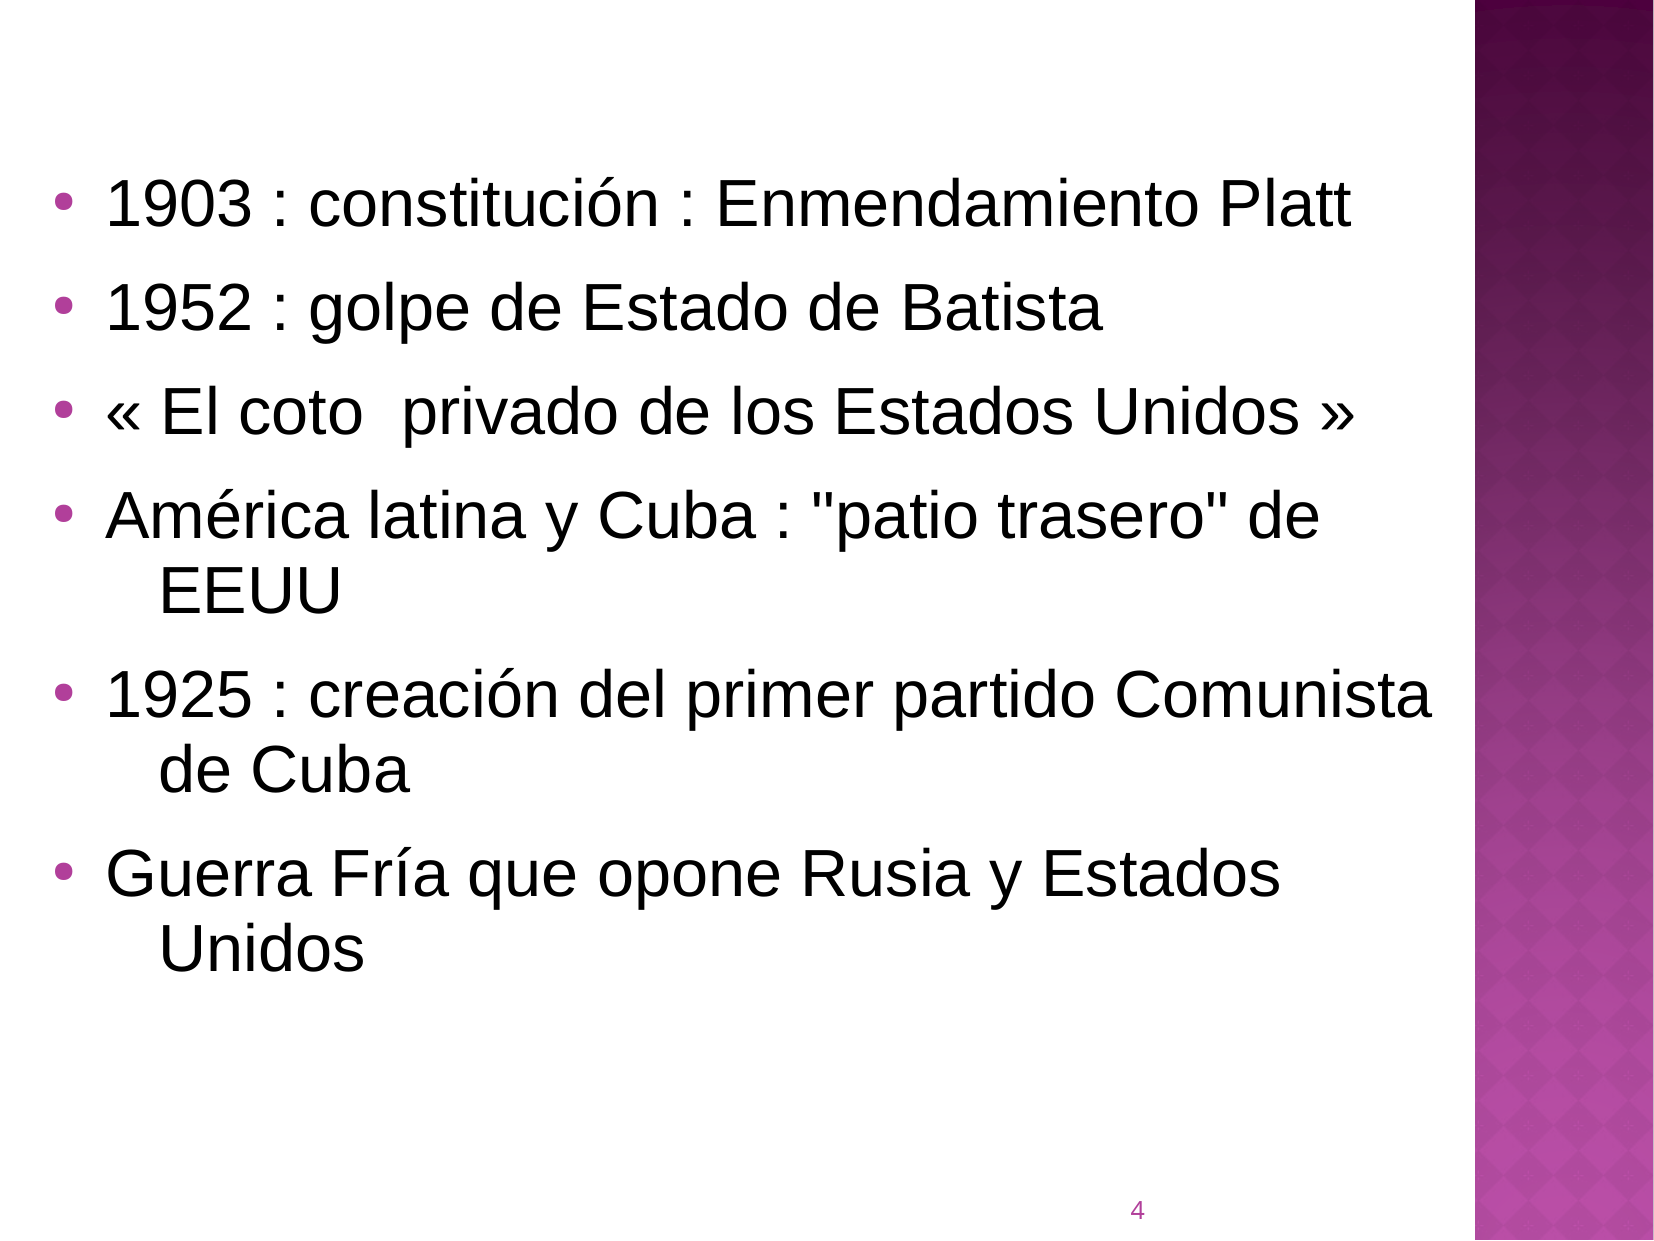

# 1903 : constitución : Enmendamiento Platt
1952 : golpe de Estado de Batista
« El coto privado de los Estados Unidos »
América latina y Cuba : "patio trasero" de EEUU
1925 : creación del primer partido Comunista de Cuba
Guerra Fría que opone Rusia y Estados Unidos